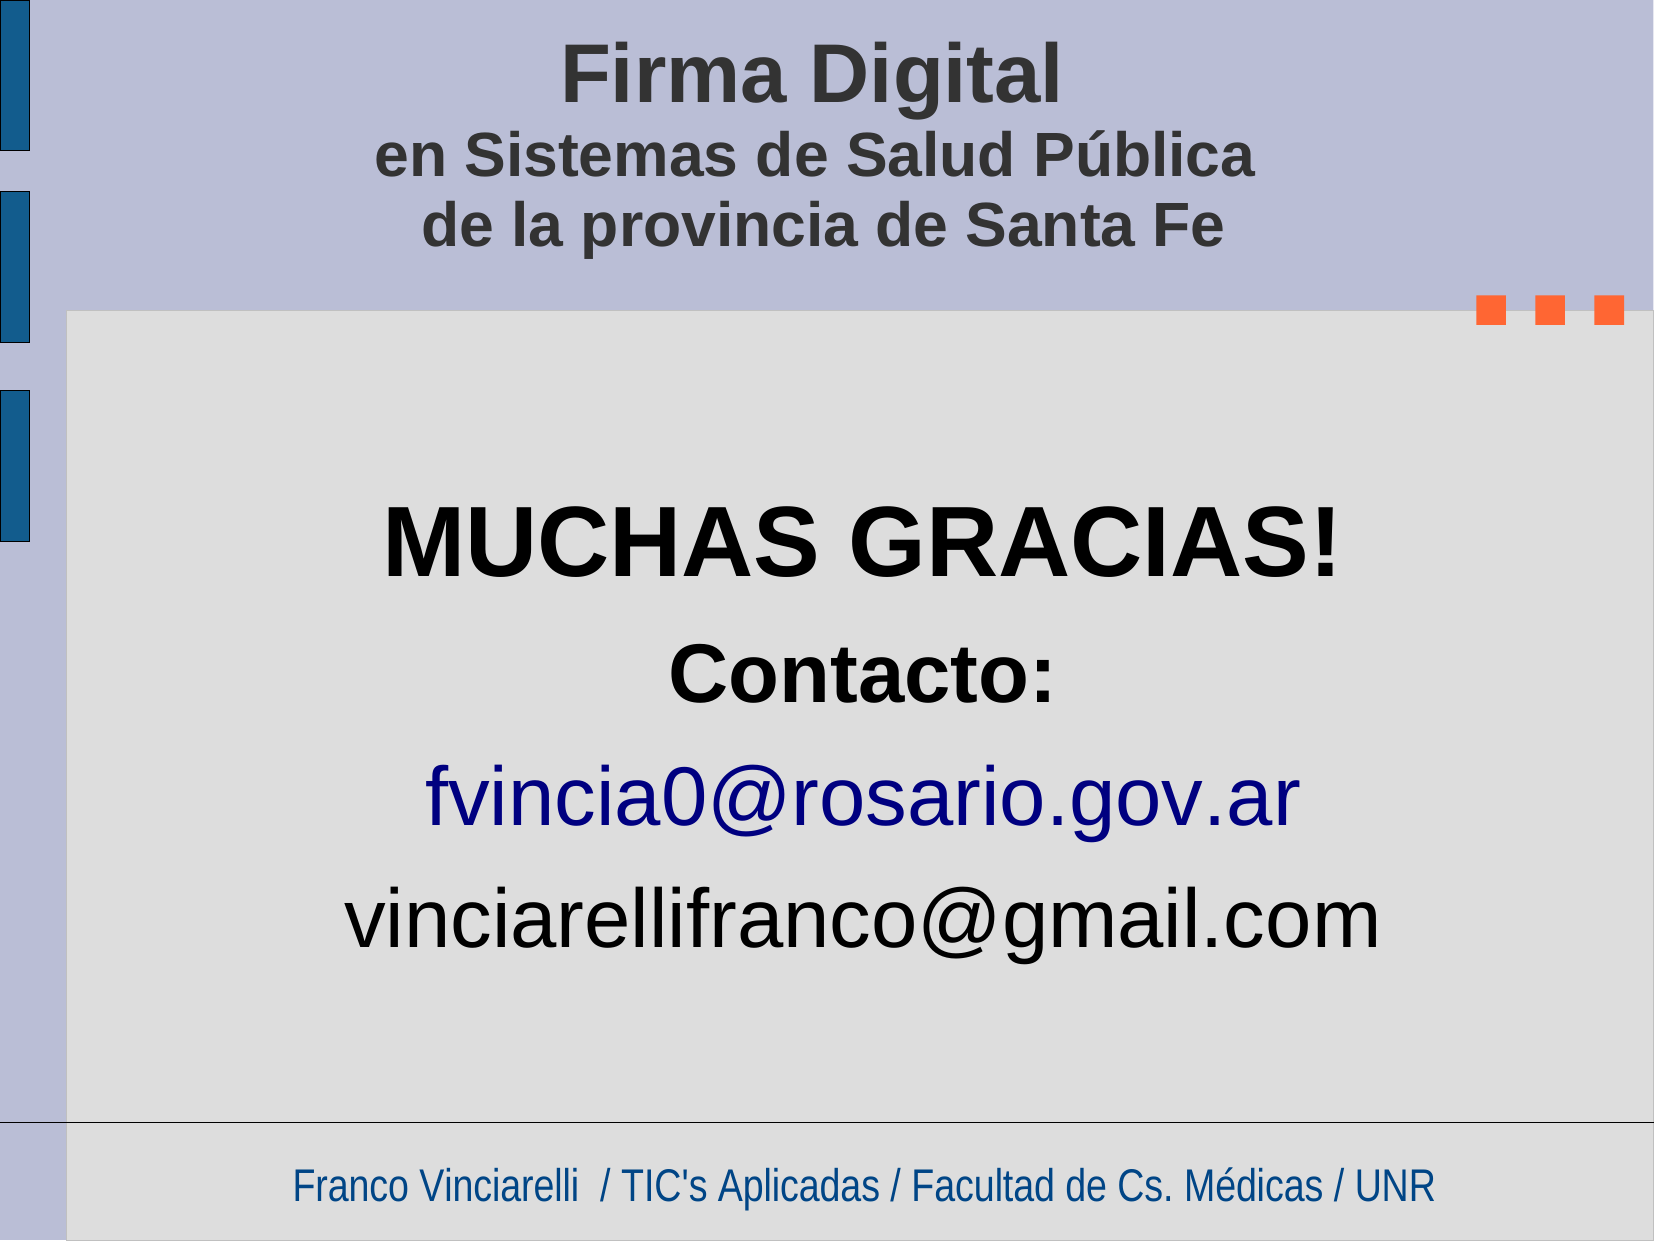

# Firma Digital en Sistemas de Salud Pública de la provincia de Santa Fe
MUCHAS GRACIAS!
Contacto:
fvincia0@rosario.gov.ar
vinciarellifranco@gmail.com
Franco Vinciarelli / TIC's Aplicadas / Facultad de Cs. Médicas / UNR